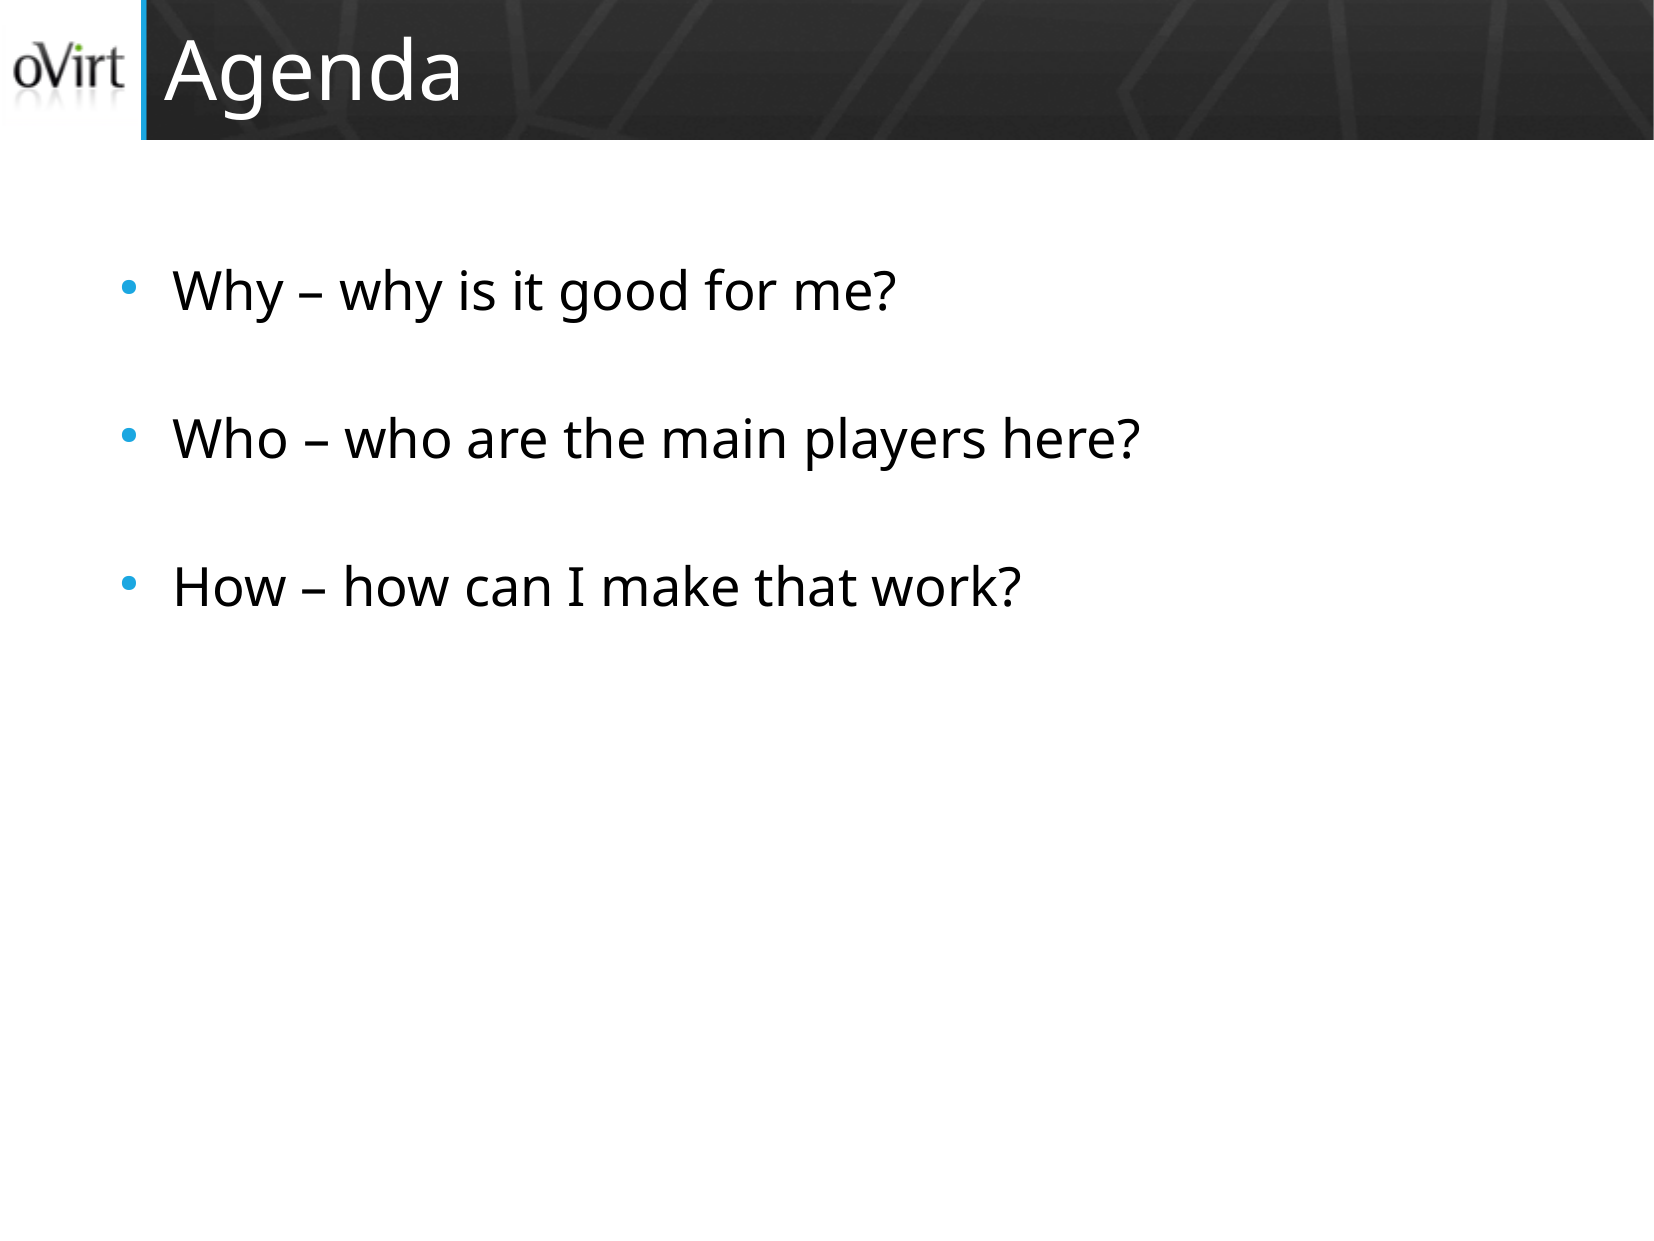

# Agenda
Why – why is it good for me?
Who – who are the main players here?
How – how can I make that work?